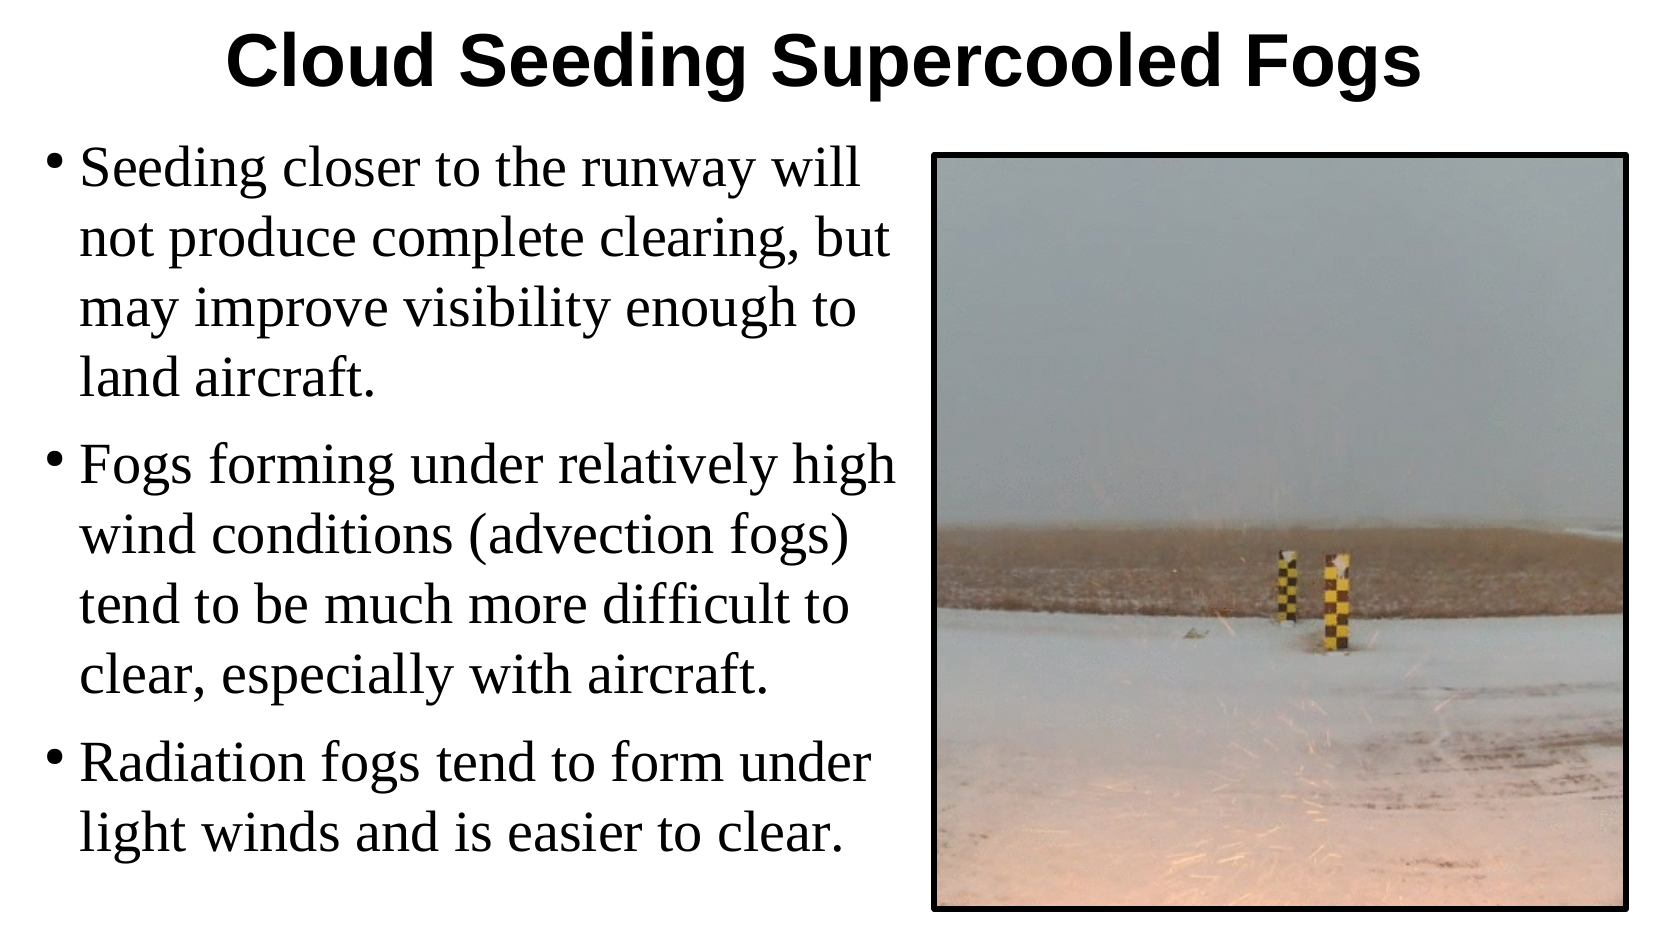

# Cloud Seeding Supercooled Fogs
Seeding closer to the runway will not produce complete clearing, but may improve visibility enough to land aircraft.
Fogs forming under relatively high wind conditions (advection fogs) tend to be much more difficult to clear, especially with aircraft.
Radiation fogs tend to form under light winds and is easier to clear.